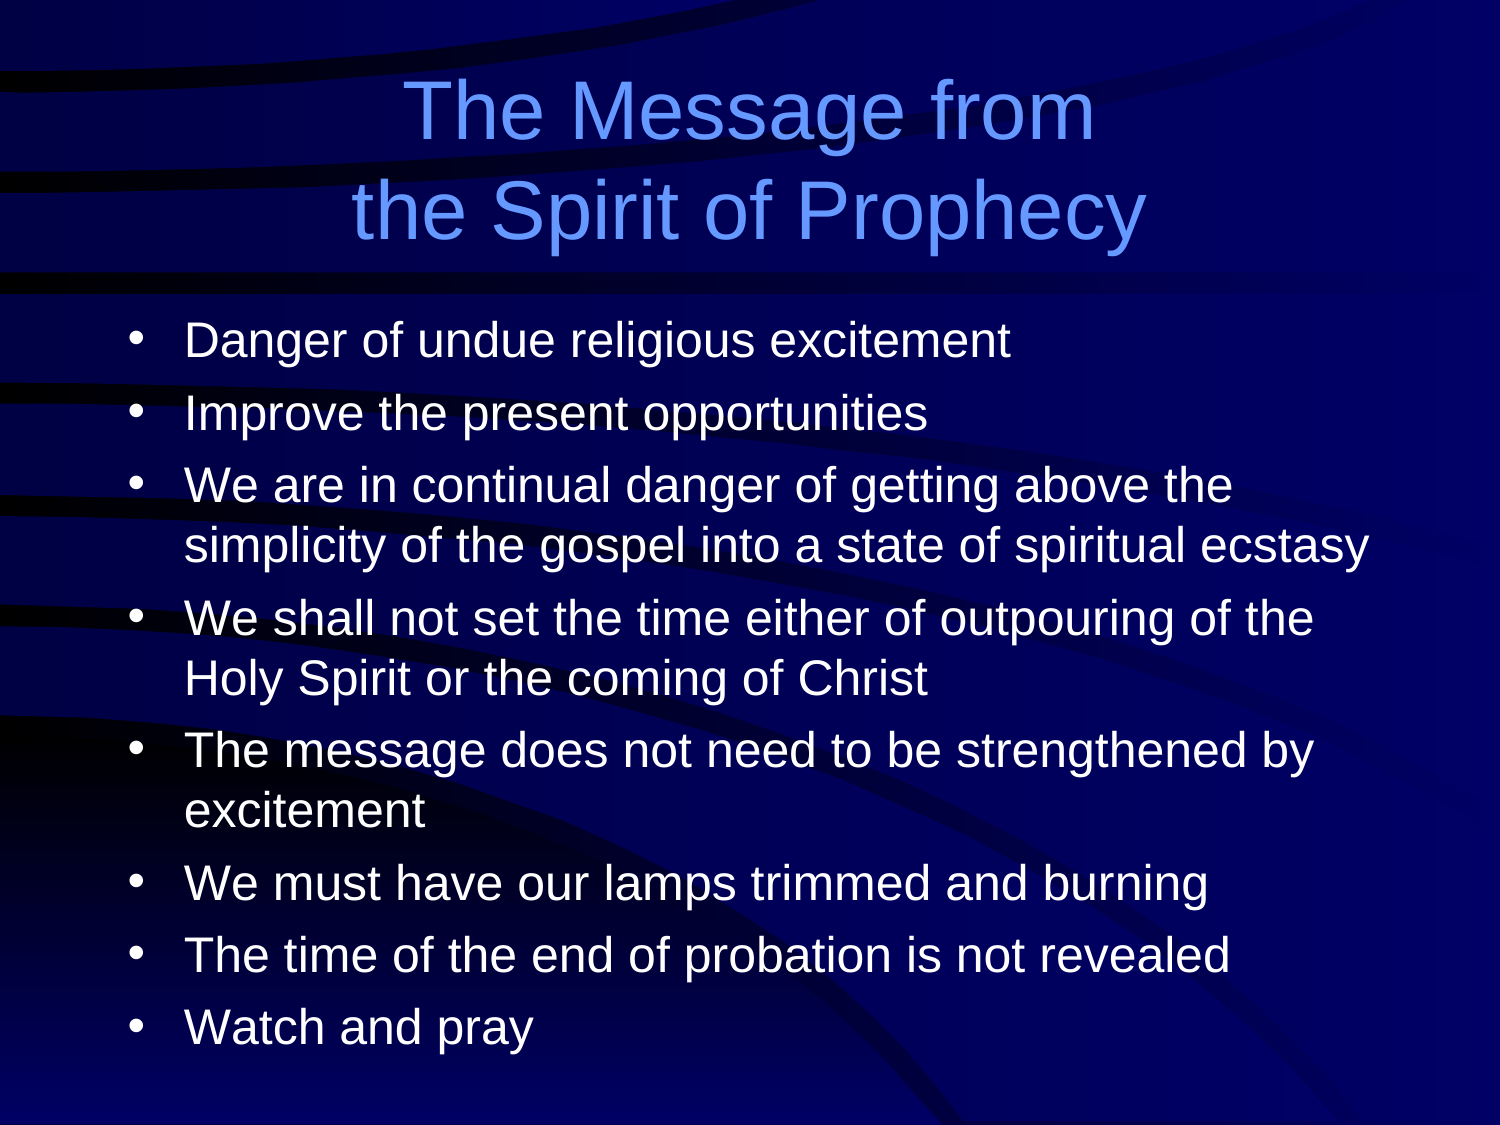

# The Message from the Spirit of Prophecy
Danger of undue religious excitement
Improve the present opportunities
We are in continual danger of getting above the simplicity of the gospel into a state of spiritual ecstasy
We shall not set the time either of outpouring of the Holy Spirit or the coming of Christ
The message does not need to be strengthened by excitement
We must have our lamps trimmed and burning
The time of the end of probation is not revealed
Watch and pray